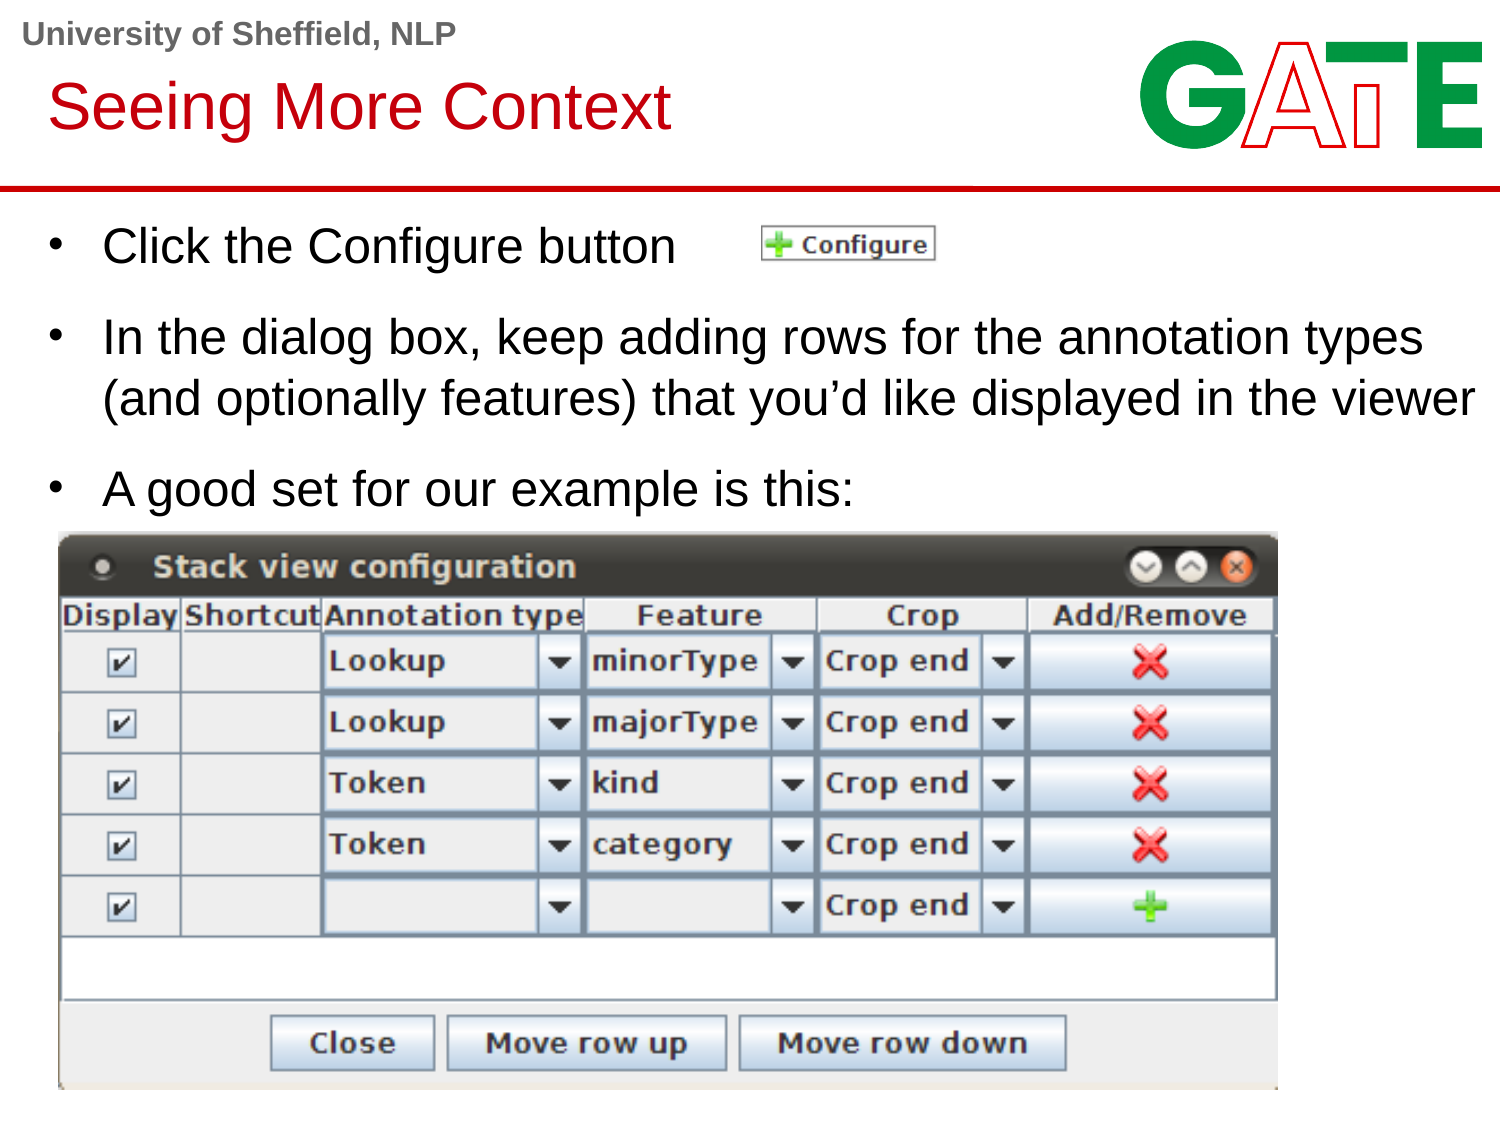

Seeing More Context
Click the Configure button
In the dialog box, keep adding rows for the annotation types (and optionally features) that you’d like displayed in the viewer
A good set for our example is this: